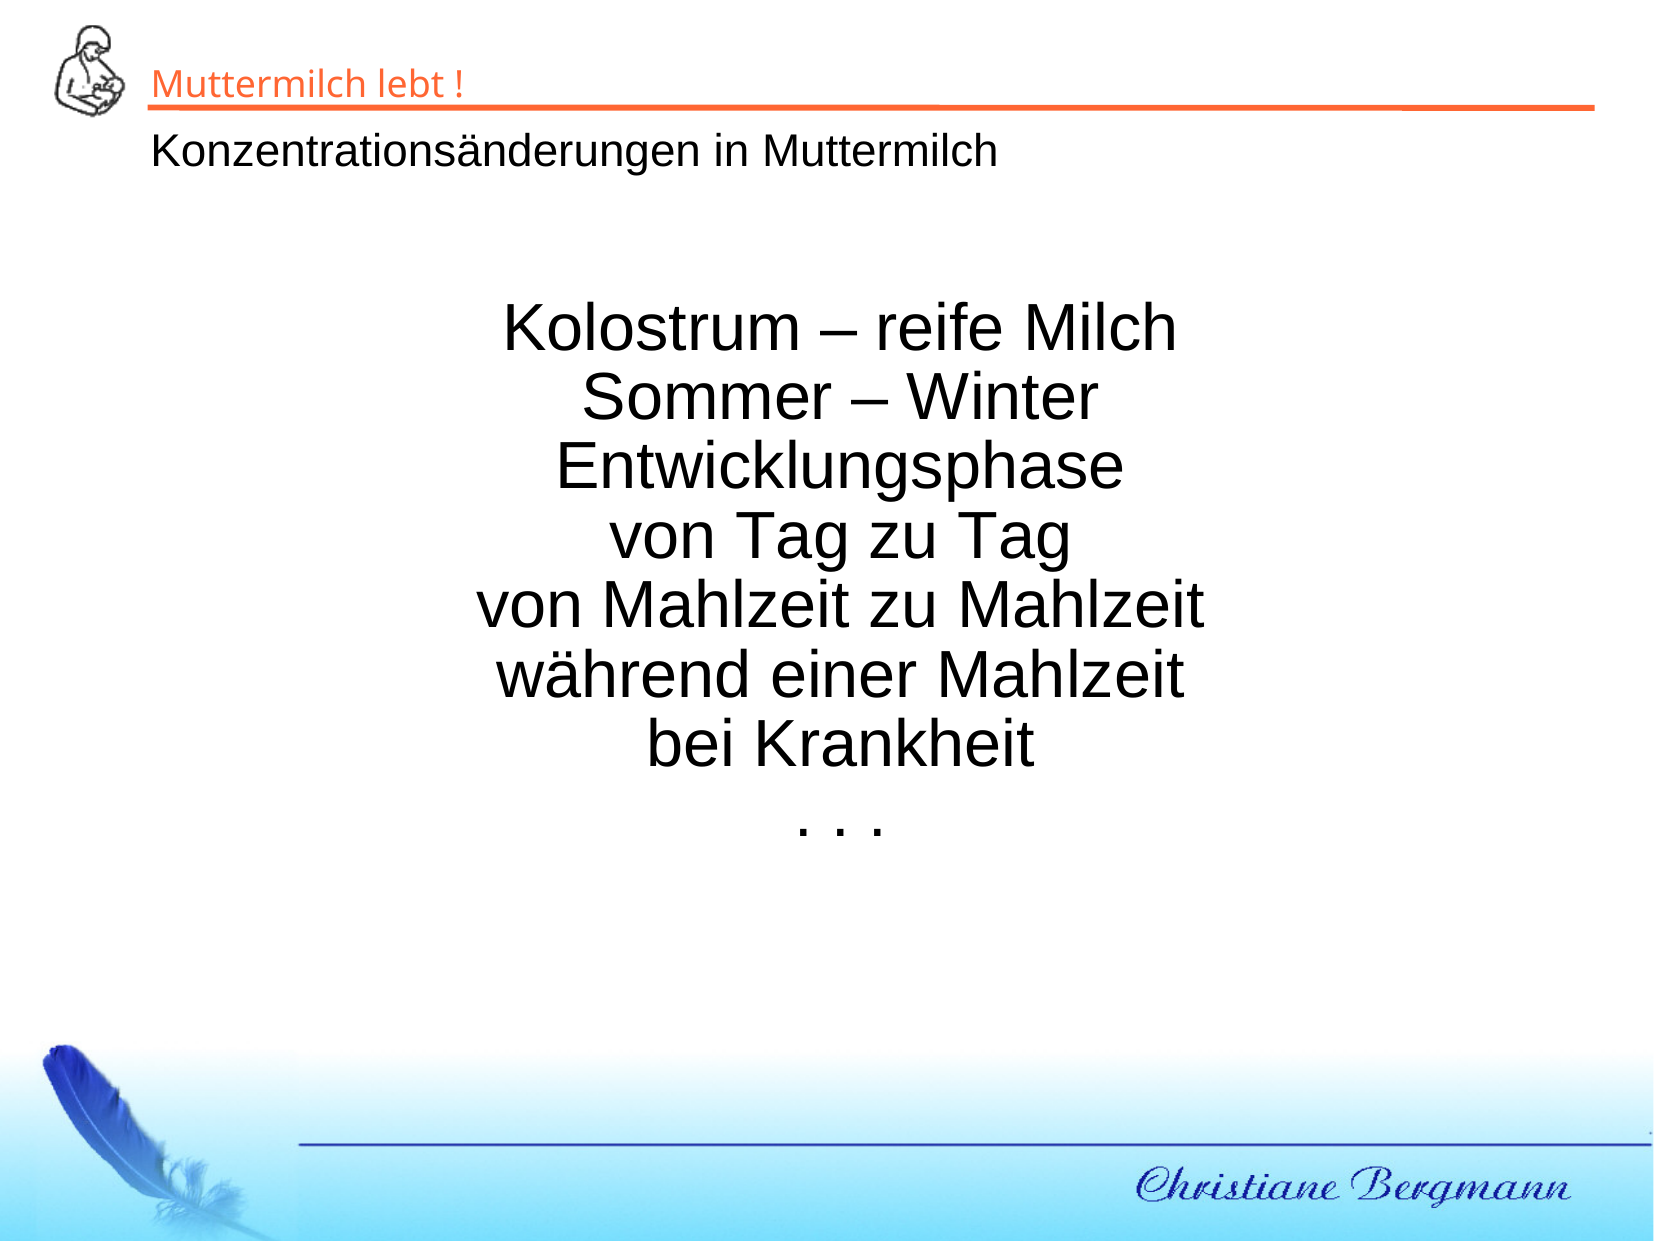

Muttermilch lebt !
Konzentrationsänderungen in Muttermilch
Kolostrum – reife Milch
Sommer – Winter
Entwicklungsphase
von Tag zu Tag
von Mahlzeit zu Mahlzeit
während einer Mahlzeit
bei Krankheit
. . .